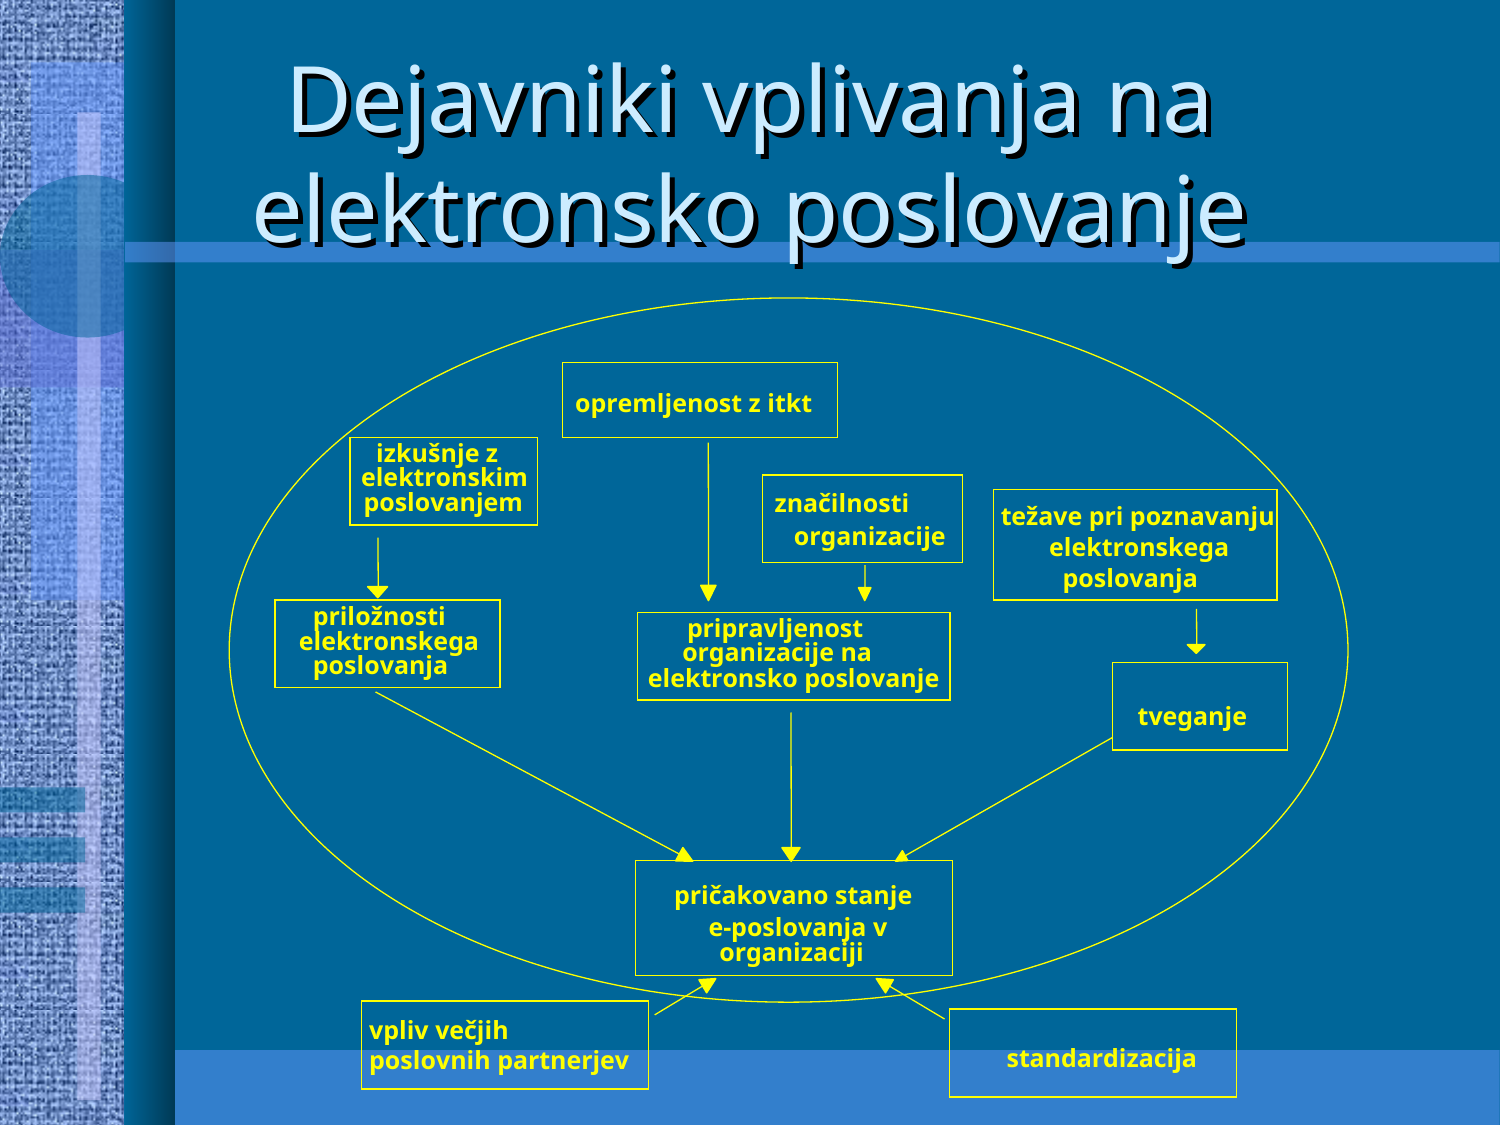

# Dejavniki vplivanja na elektronsko poslovanje
opremljenost z itkt
izkušnje z
elektronskim
poslovanjem
značilnosti
težave pri poznavanju
organizacije
elektronskega
poslovanja
priložnosti
pripravljenost
organizacije na
elektronsko poslovanje
elektronskega
poslovanja
tveganje
pričakovano stanje
e-poslovanja v
organizaciji
vpliv večjih
poslovnih partnerjev
standardizacija